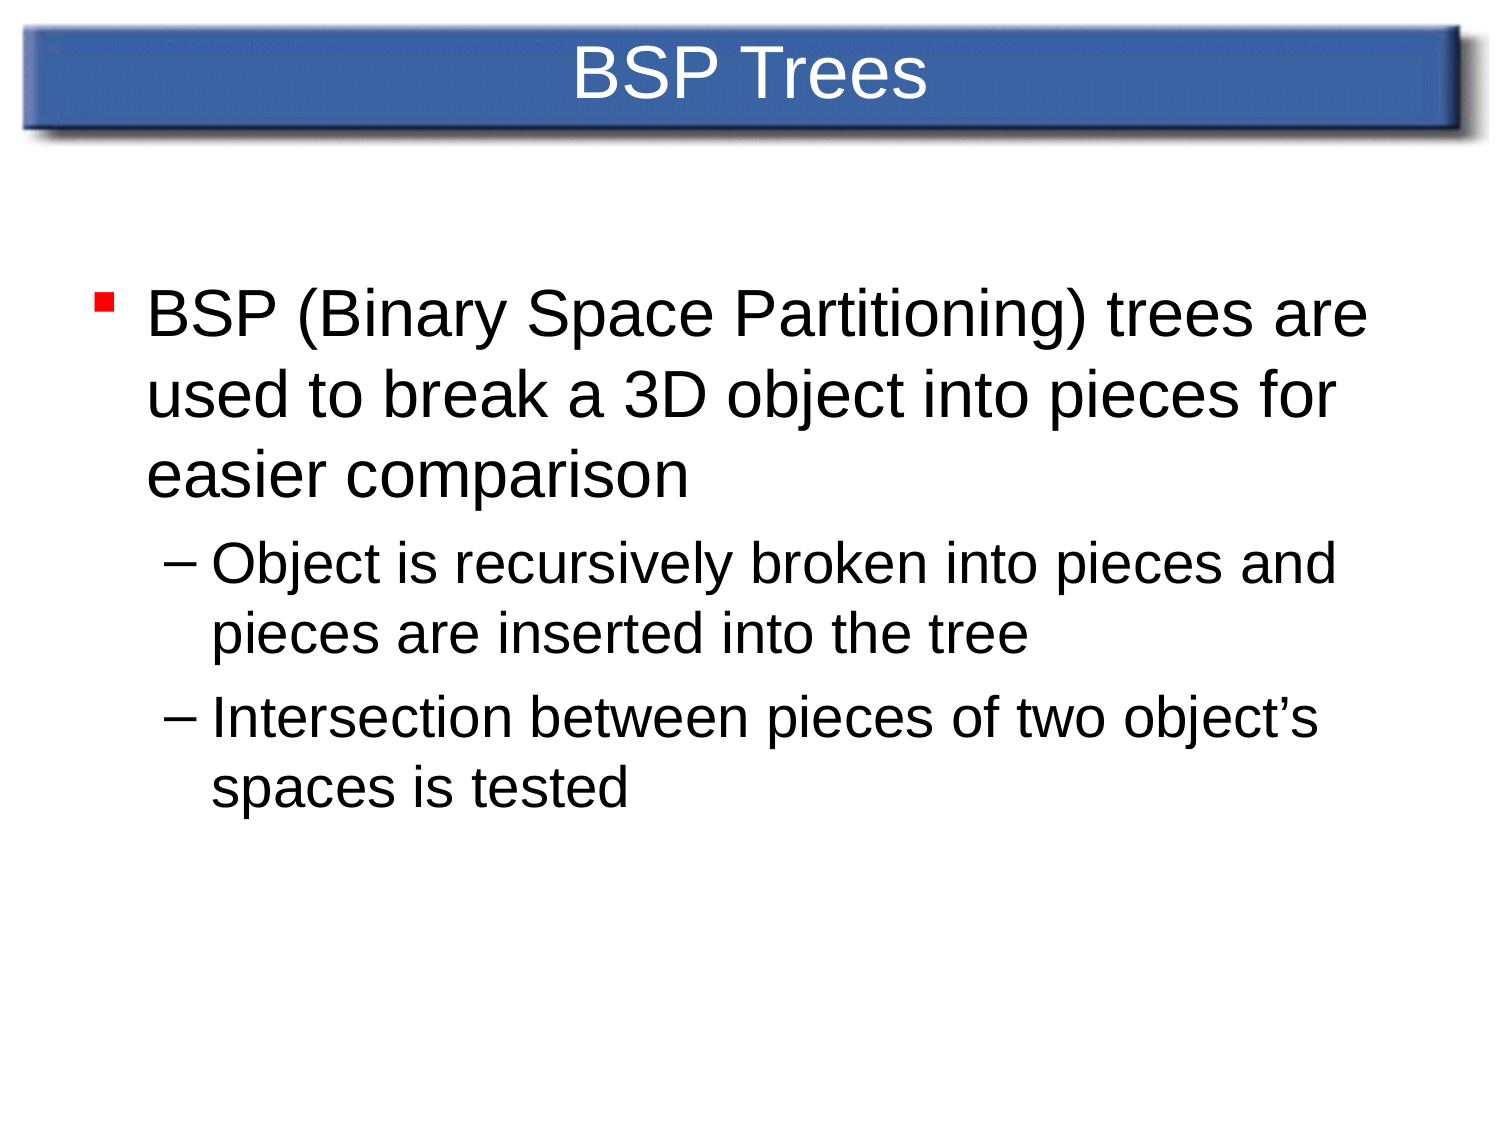

# BSP Trees
BSP (Binary Space Partitioning) trees are used to break a 3D object into pieces for easier comparison
Object is recursively broken into pieces and pieces are inserted into the tree
Intersection between pieces of two object’s spaces is tested